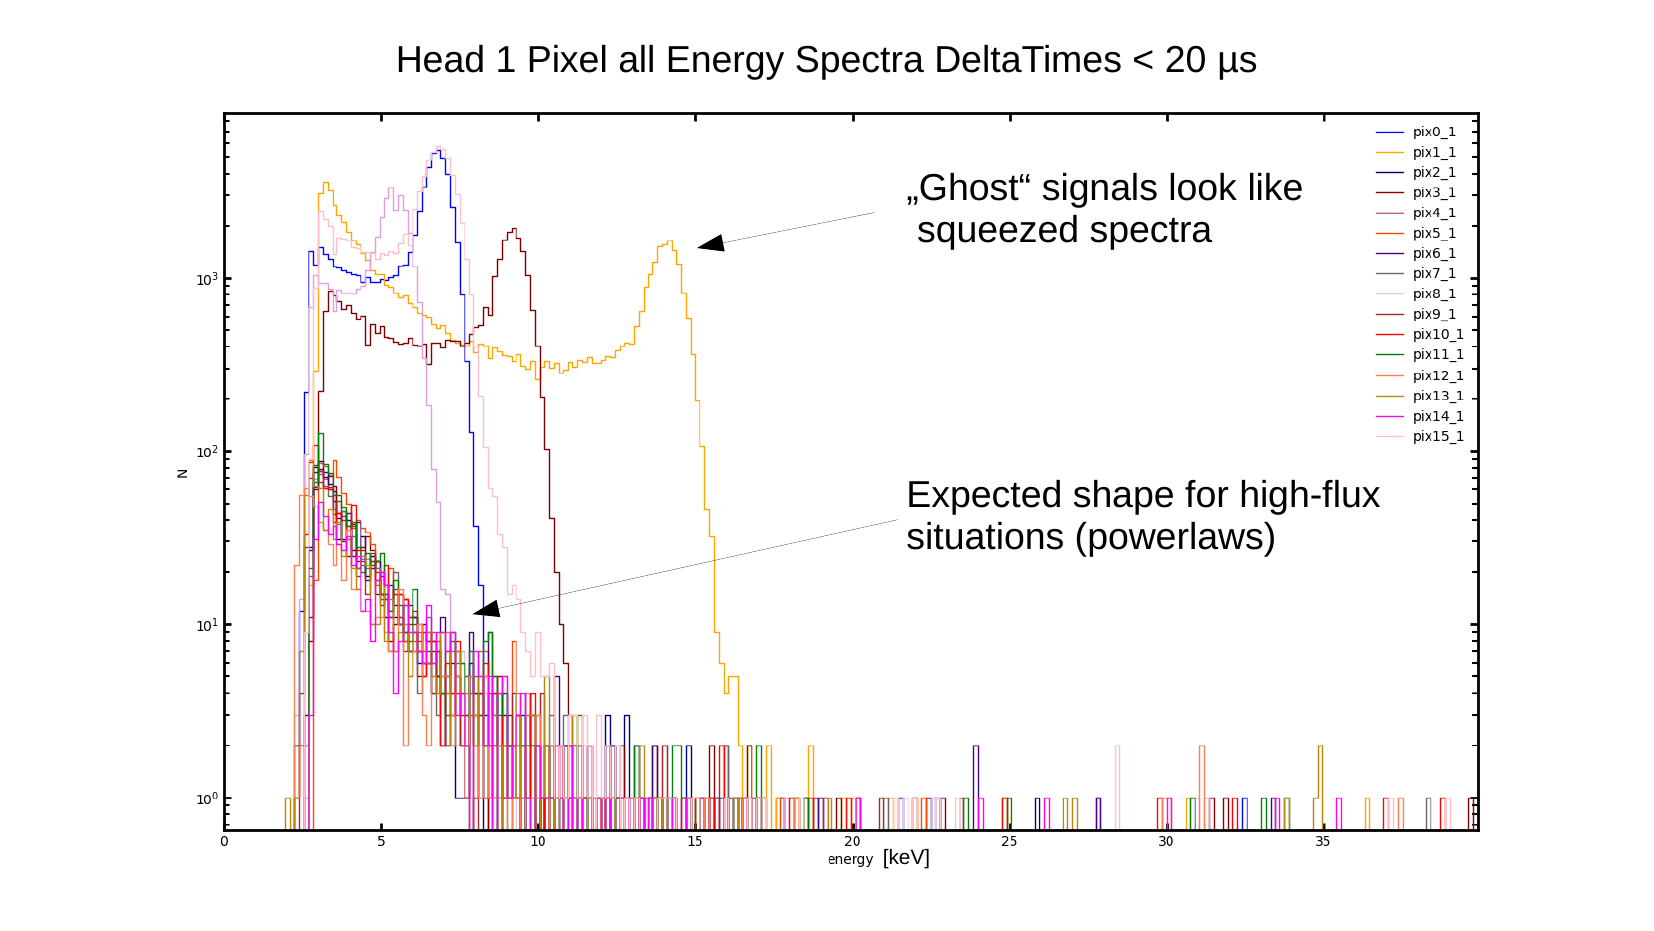

Head 1 Pixel all Energy Spectra DeltaTimes < 20 µs
#
„Ghost“ signals look like
 squeezed spectra
Expected shape for high-flux
situations (powerlaws)
[keV]